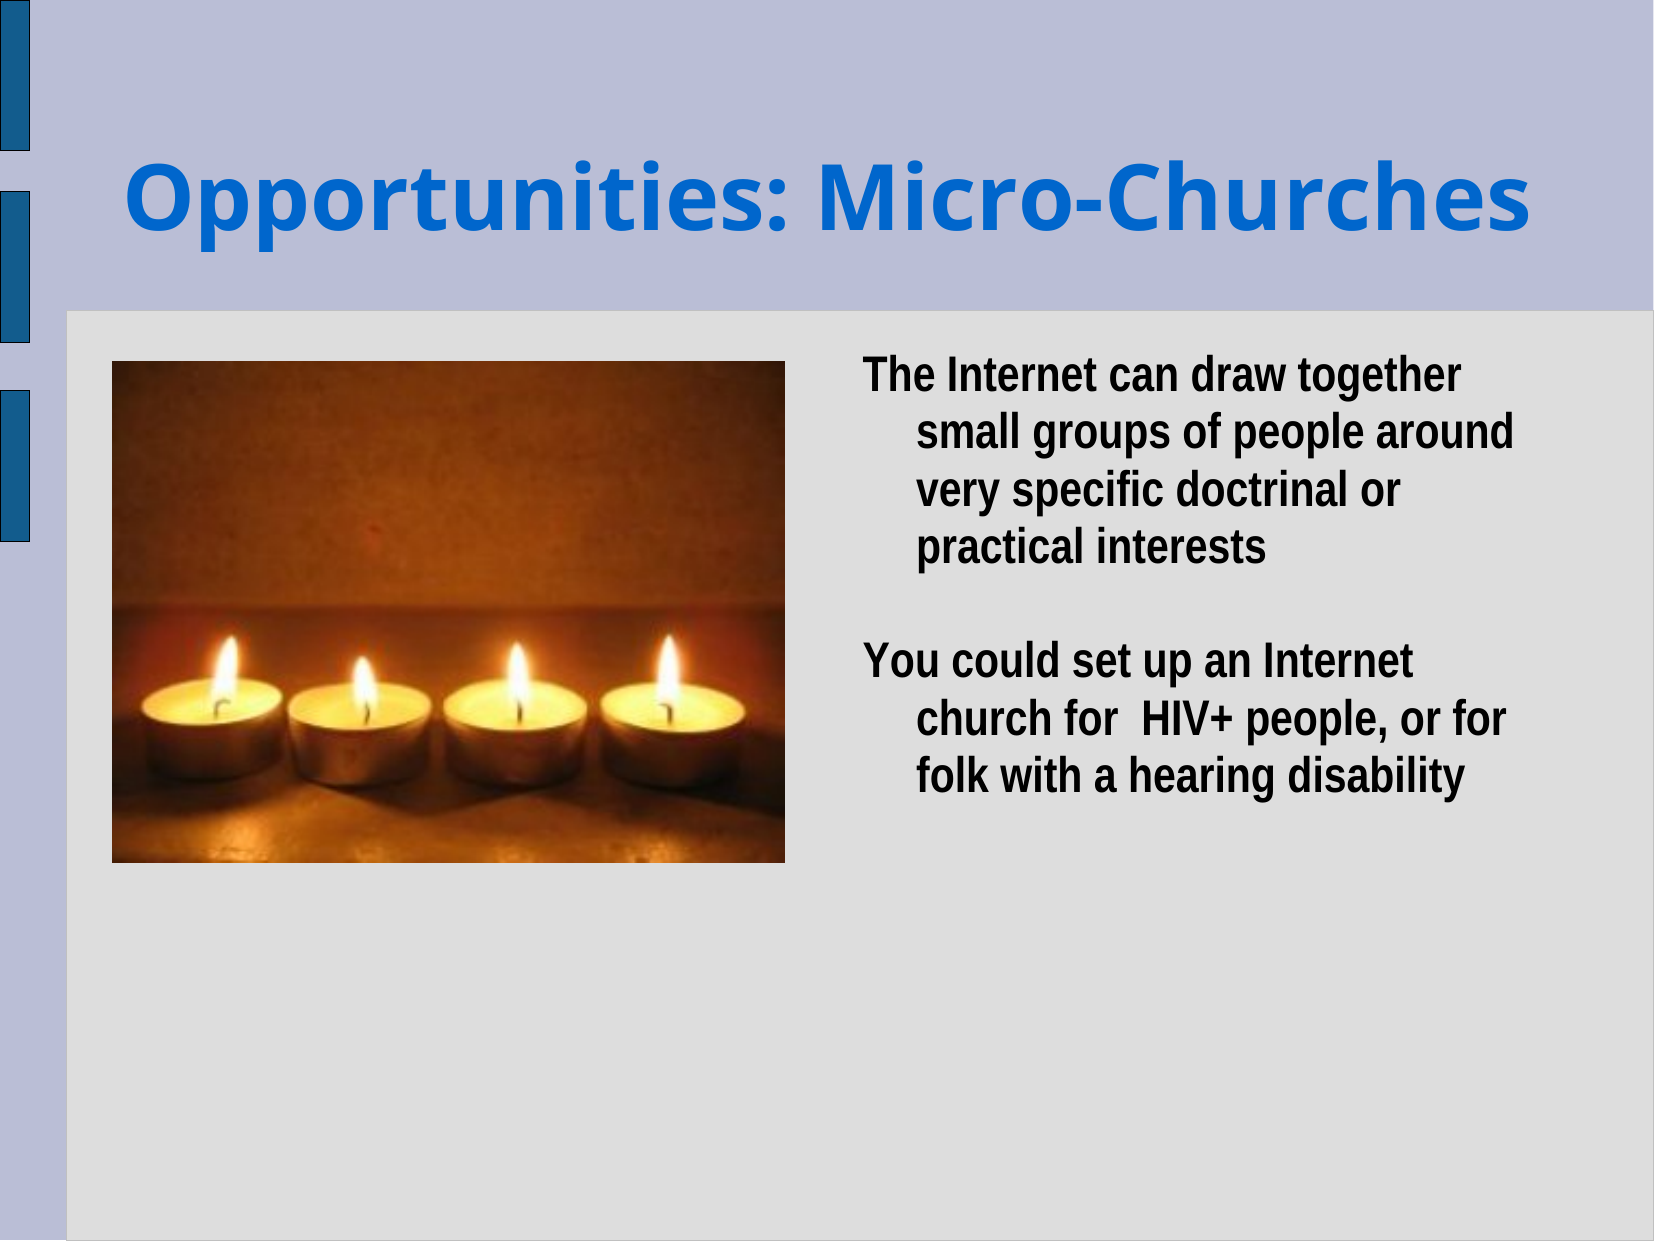

# Opportunities: Micro-Churches
The Internet can draw together small groups of people around very specific doctrinal or practical interests
You could set up an Internet church for HIV+ people, or for folk with a hearing disability